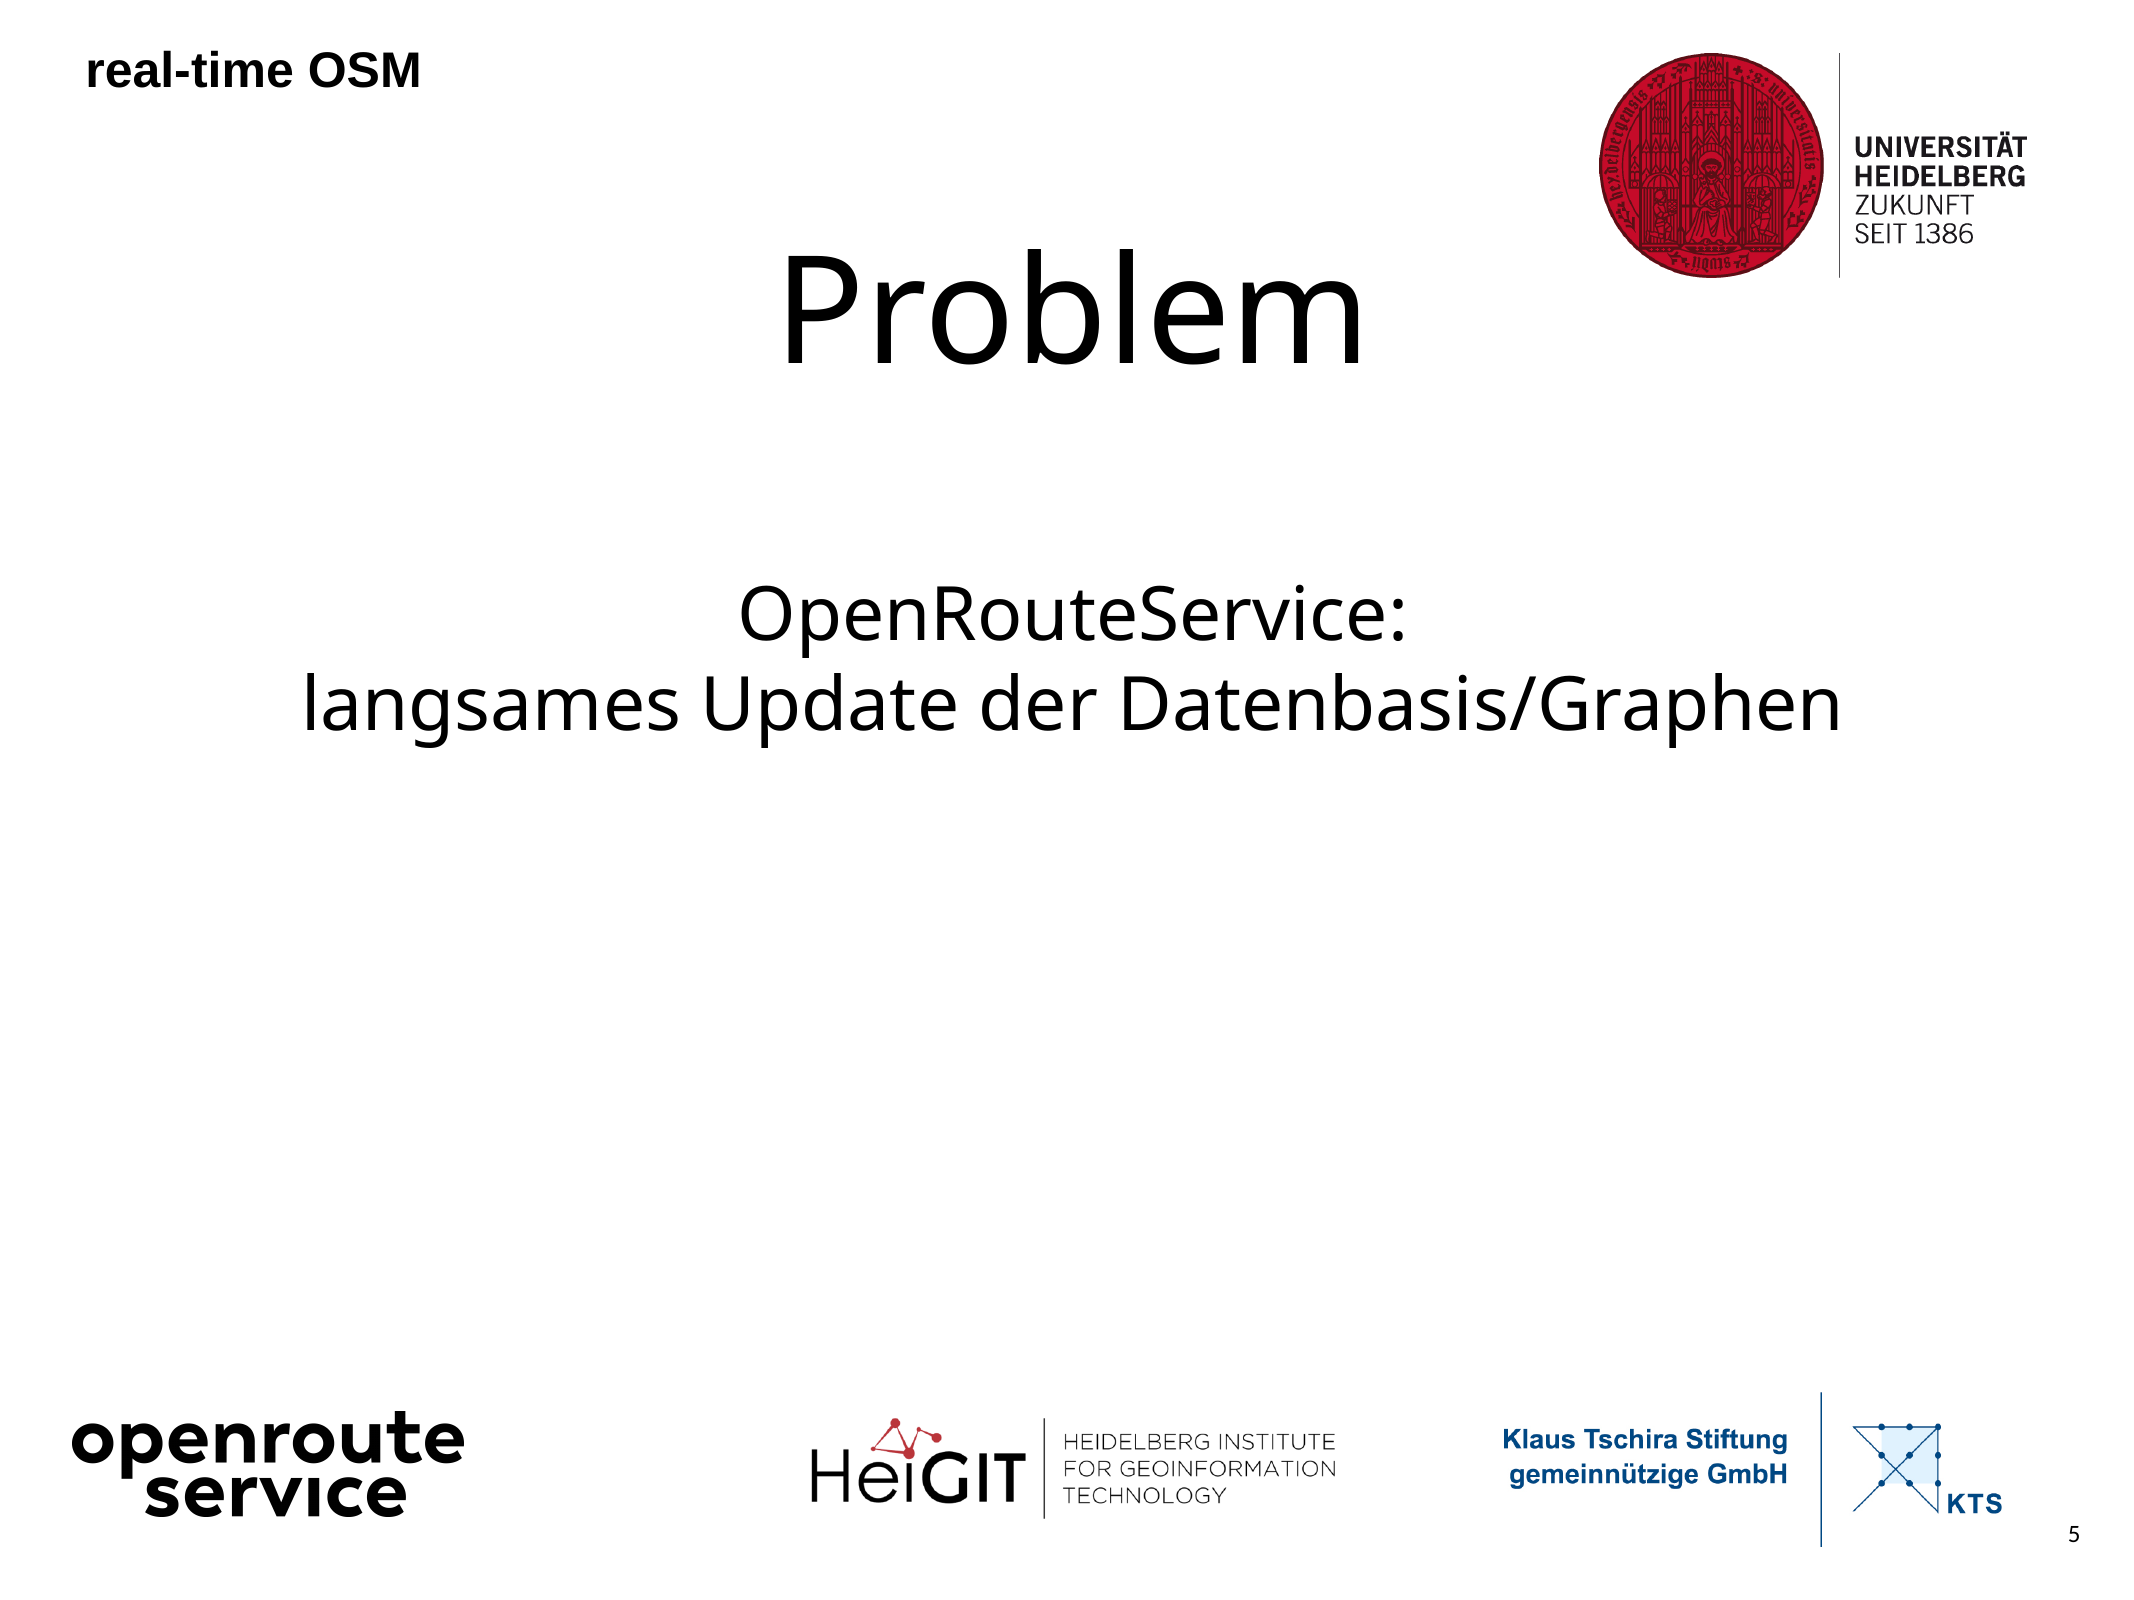

real-time OSM
Problem
OpenRouteService:
langsames Update der Datenbasis/Graphen
5